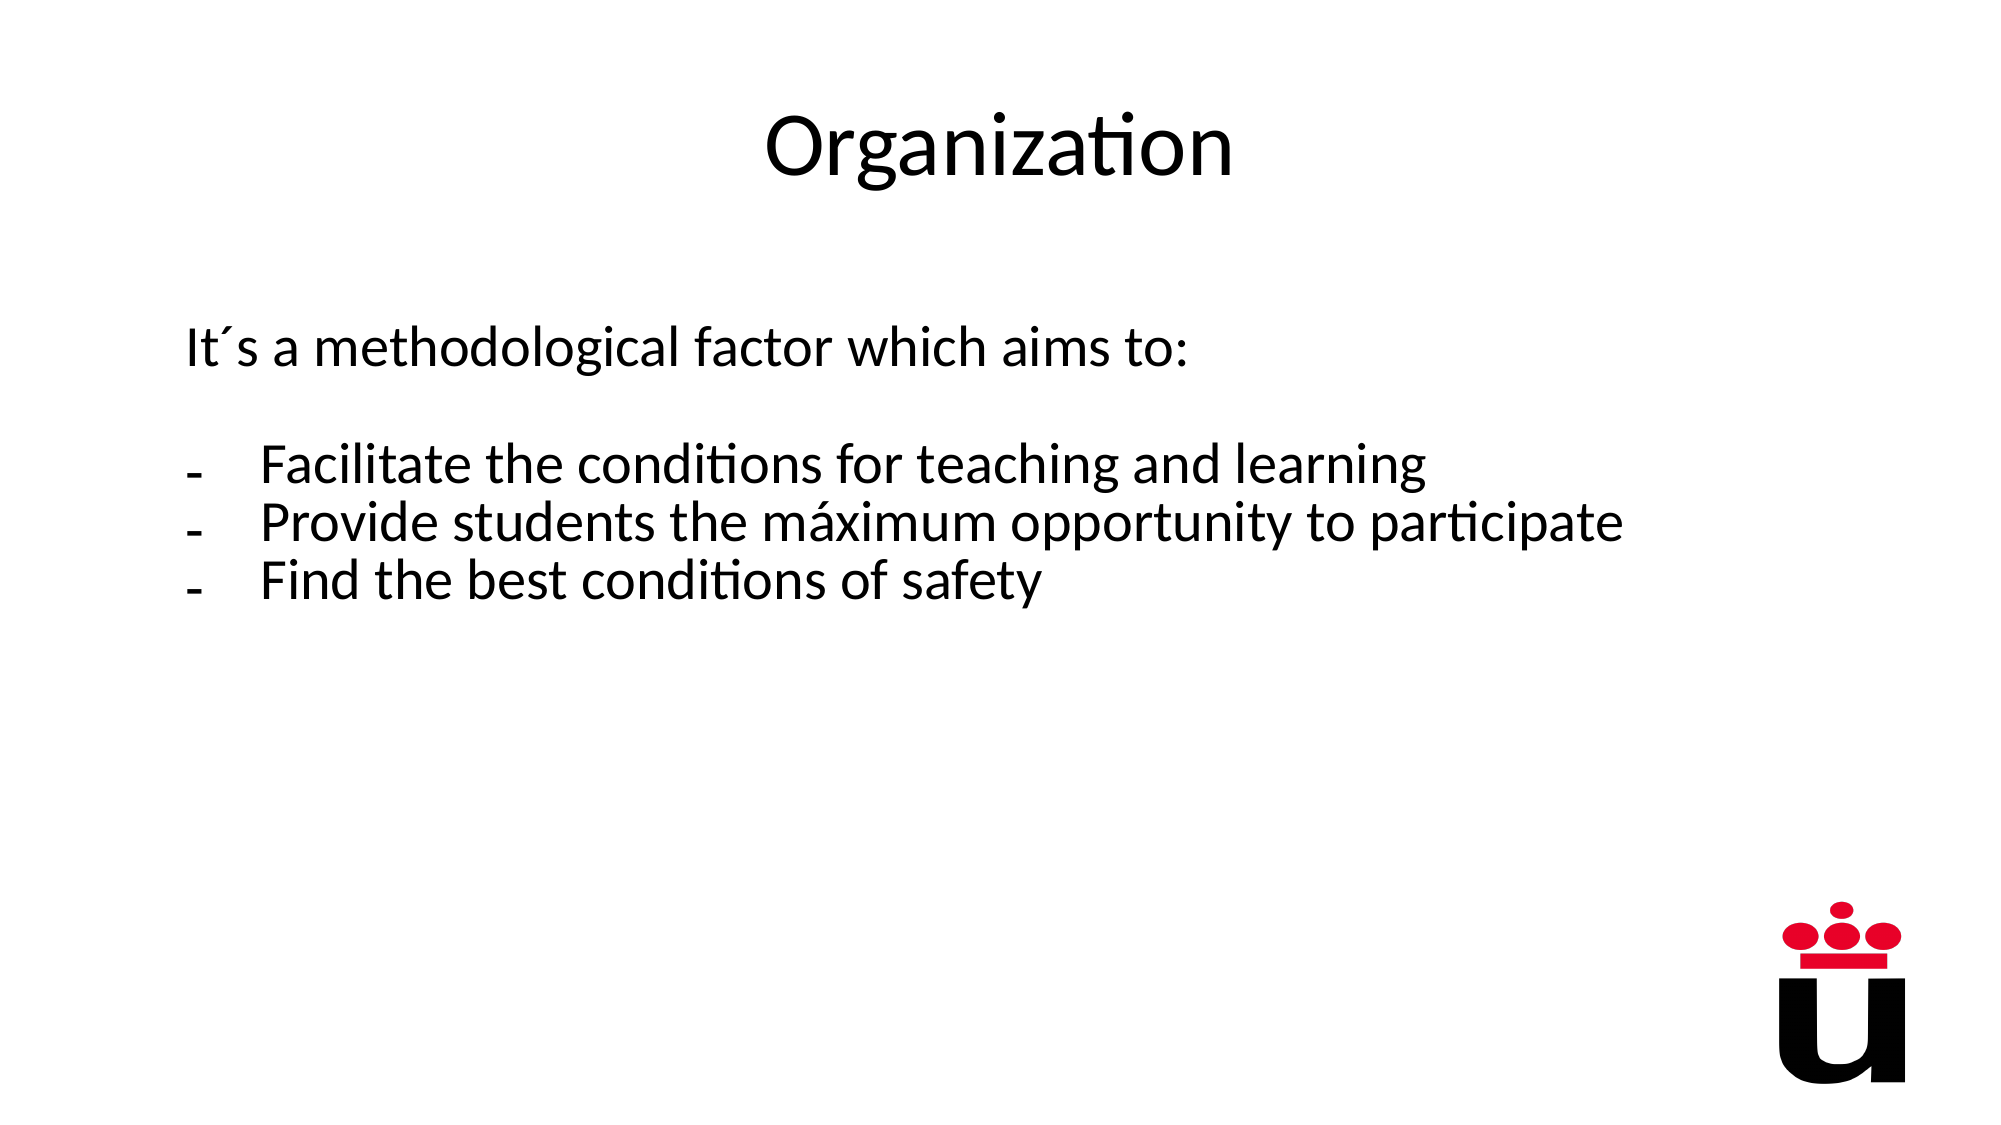

# Organization
It´s a methodological factor which aims to:
Facilitate the conditions for teaching and learning
Provide students the máximum opportunity to participate
Find the best conditions of safety